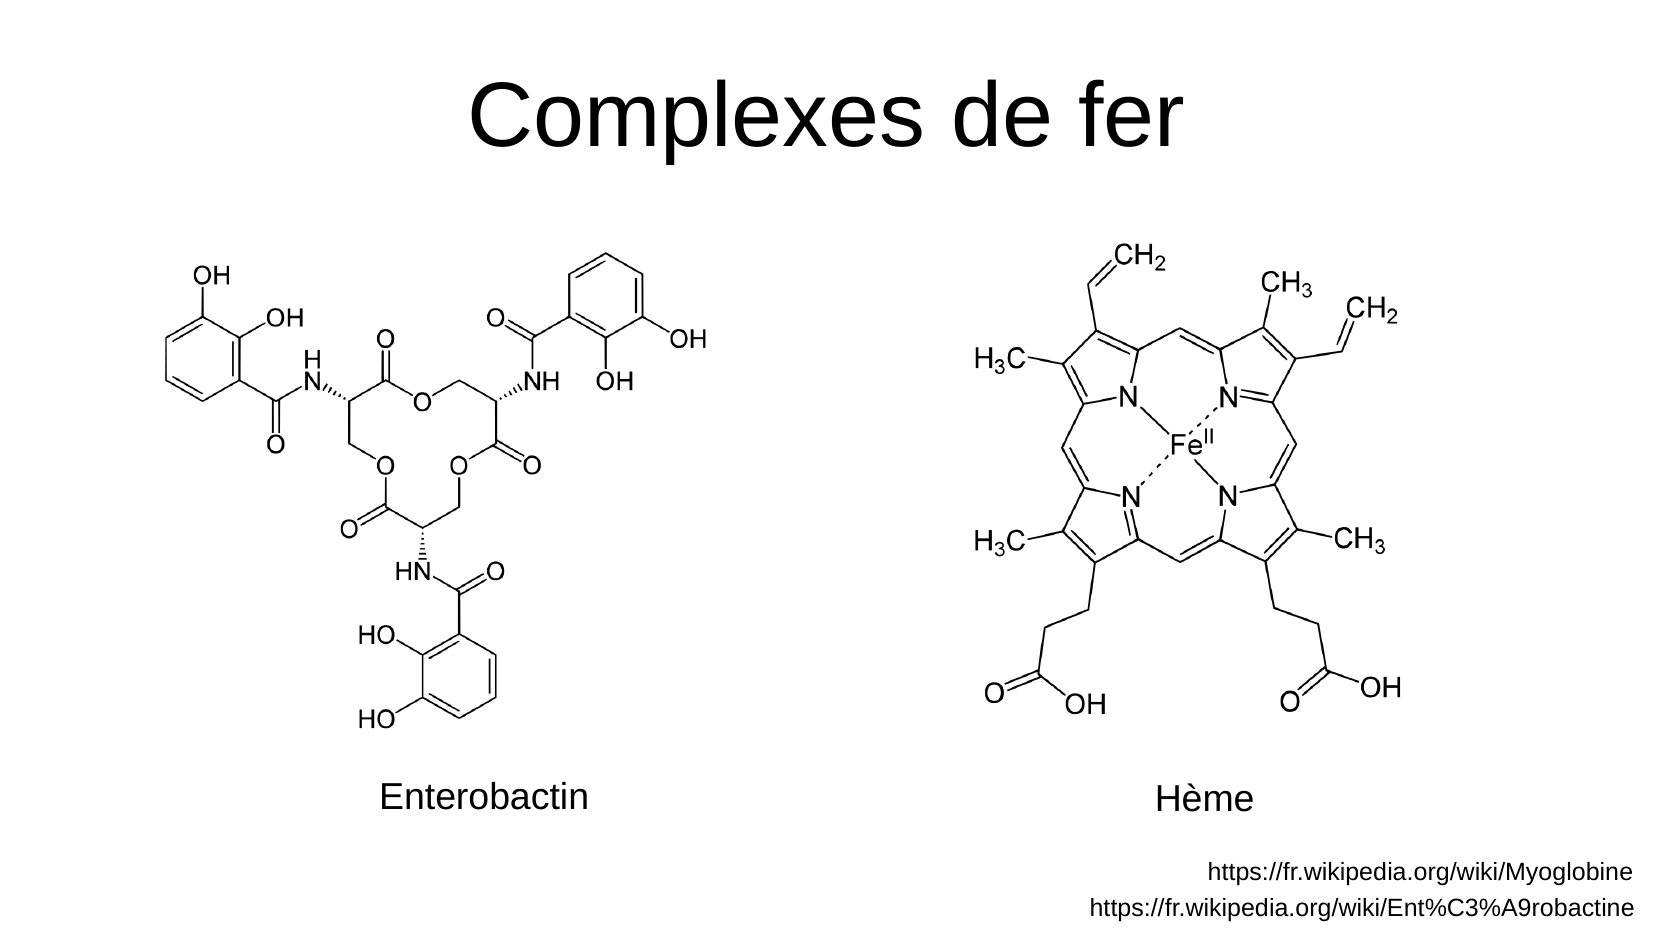

# Complexes de fer
Enterobactin
Hème
https://fr.wikipedia.org/wiki/Myoglobine
https://fr.wikipedia.org/wiki/Ent%C3%A9robactine